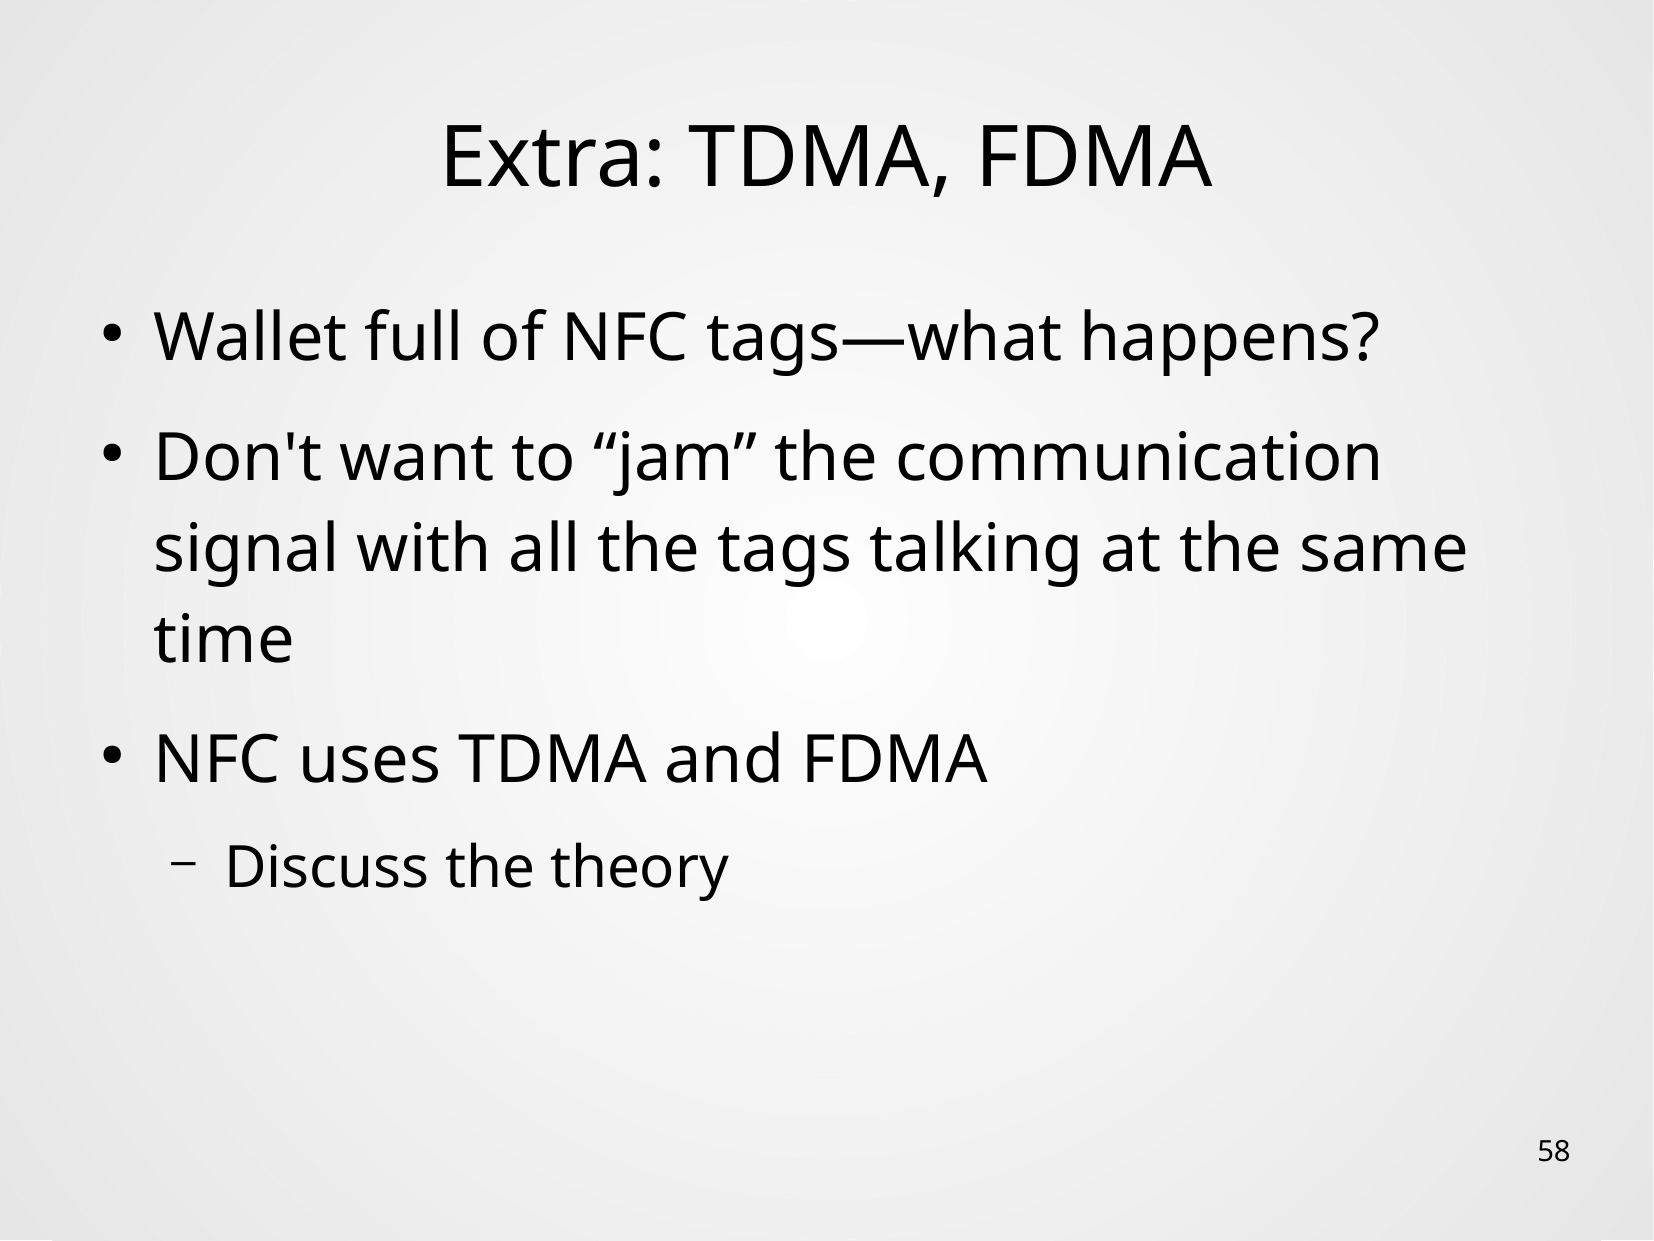

# Extra: TDMA, FDMA
Wallet full of NFC tags—what happens?
Don't want to “jam” the communication signal with all the tags talking at the same time
NFC uses TDMA and FDMA
Discuss the theory
58